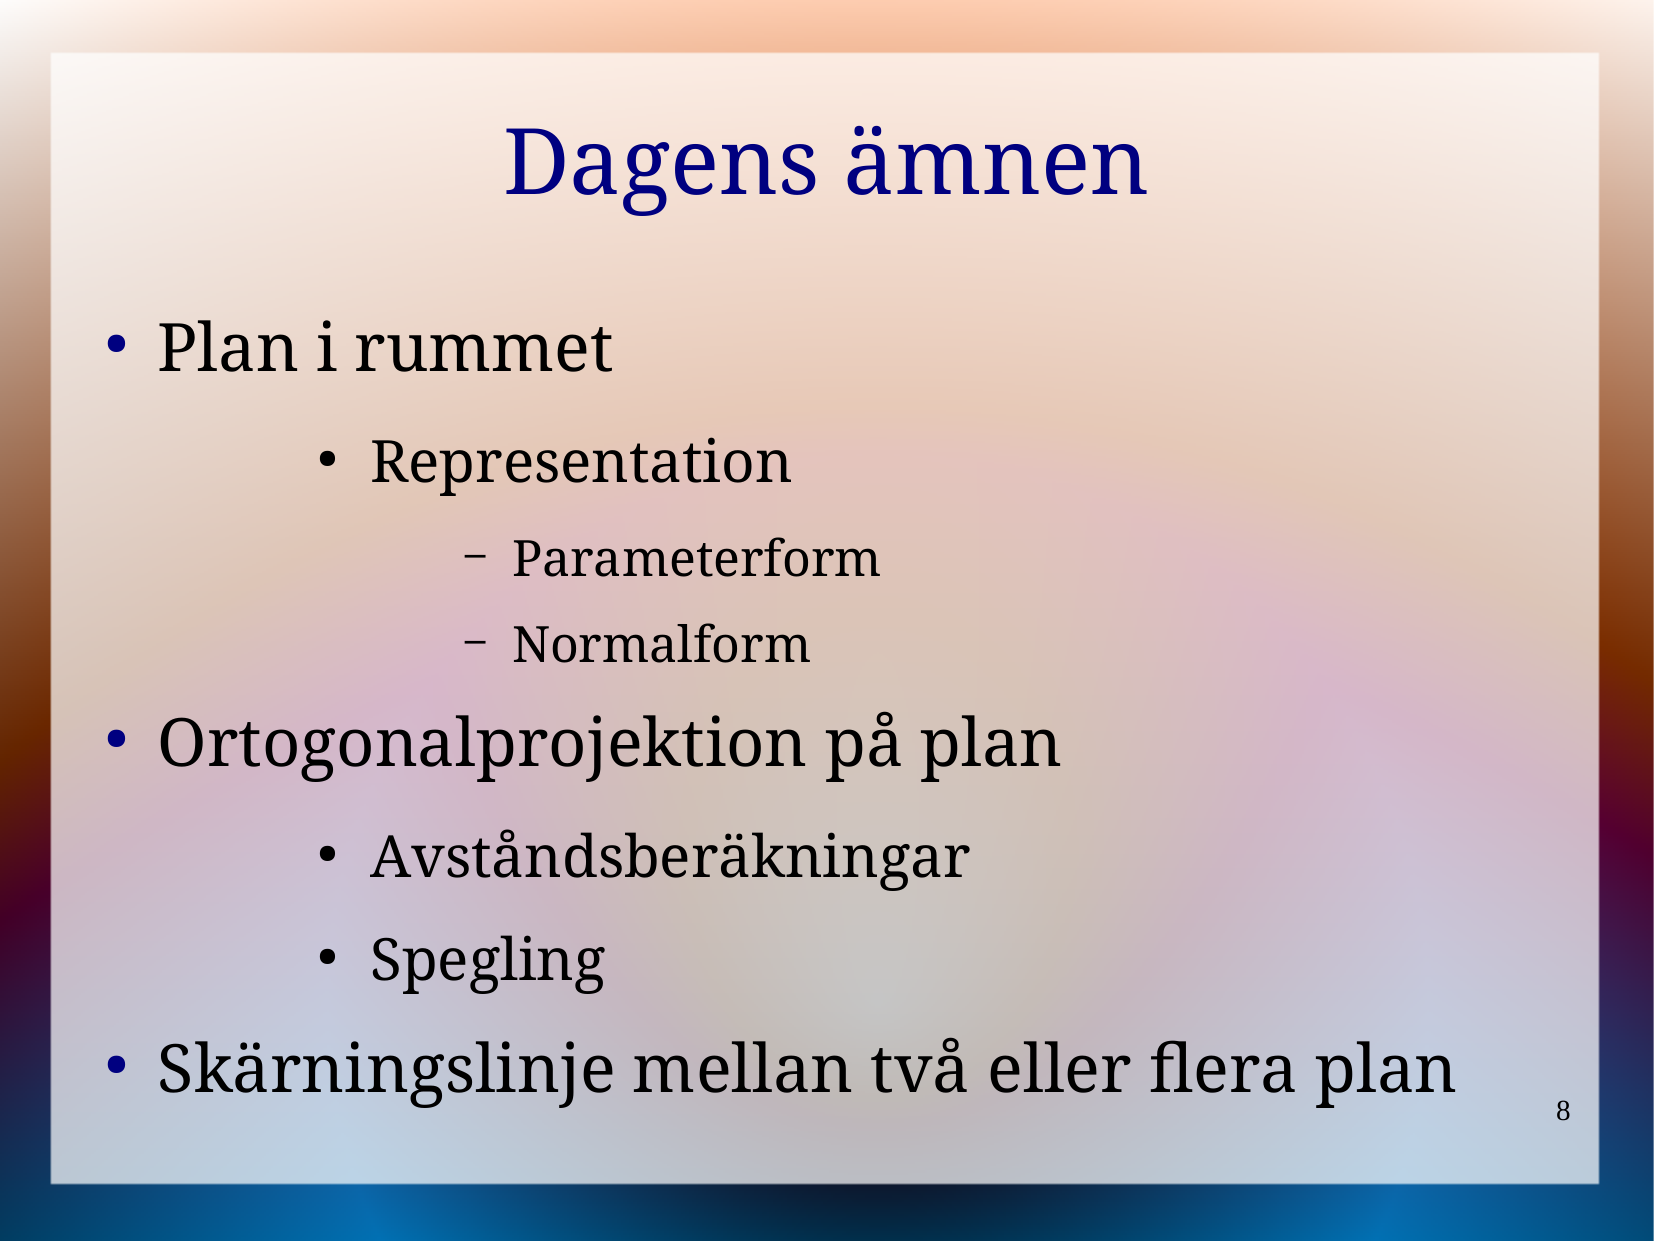

# Dagens ämnen
Plan i rummet
Representation
Parameterform
Normalform
Ortogonalprojektion på plan
Avståndsberäkningar
Spegling
Skärningslinje mellan två eller flera plan
8